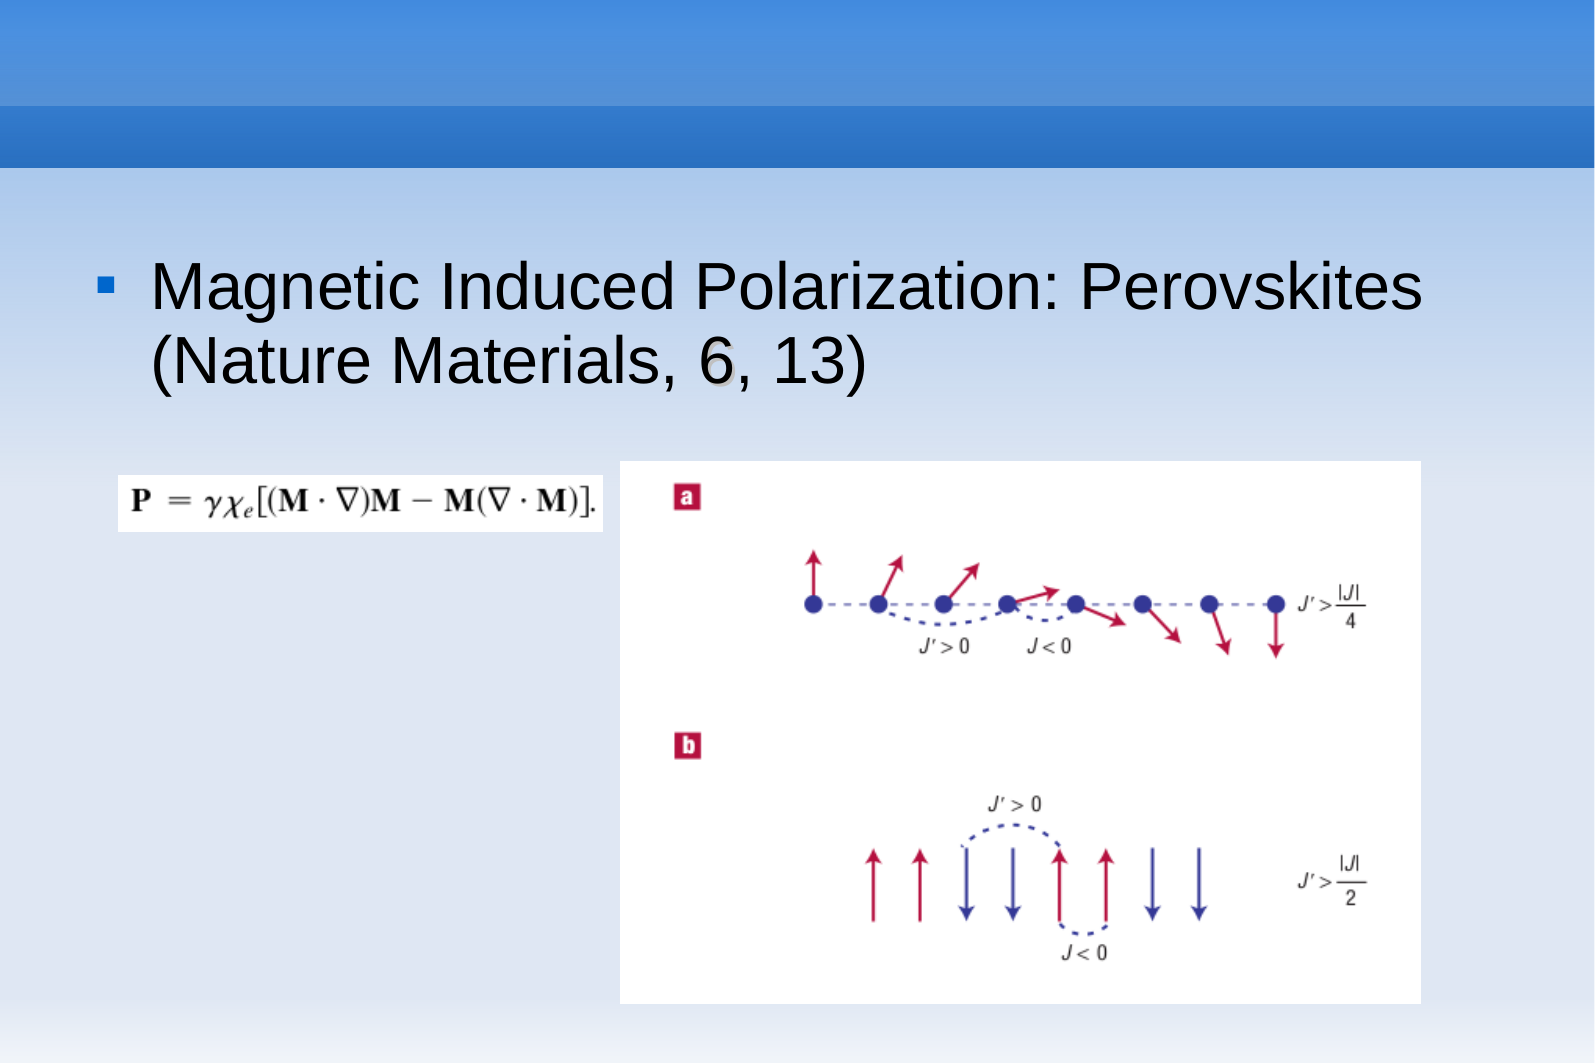

#
Magnetic Induced Polarization: Perovskites (Nature Materials, 6, 13)